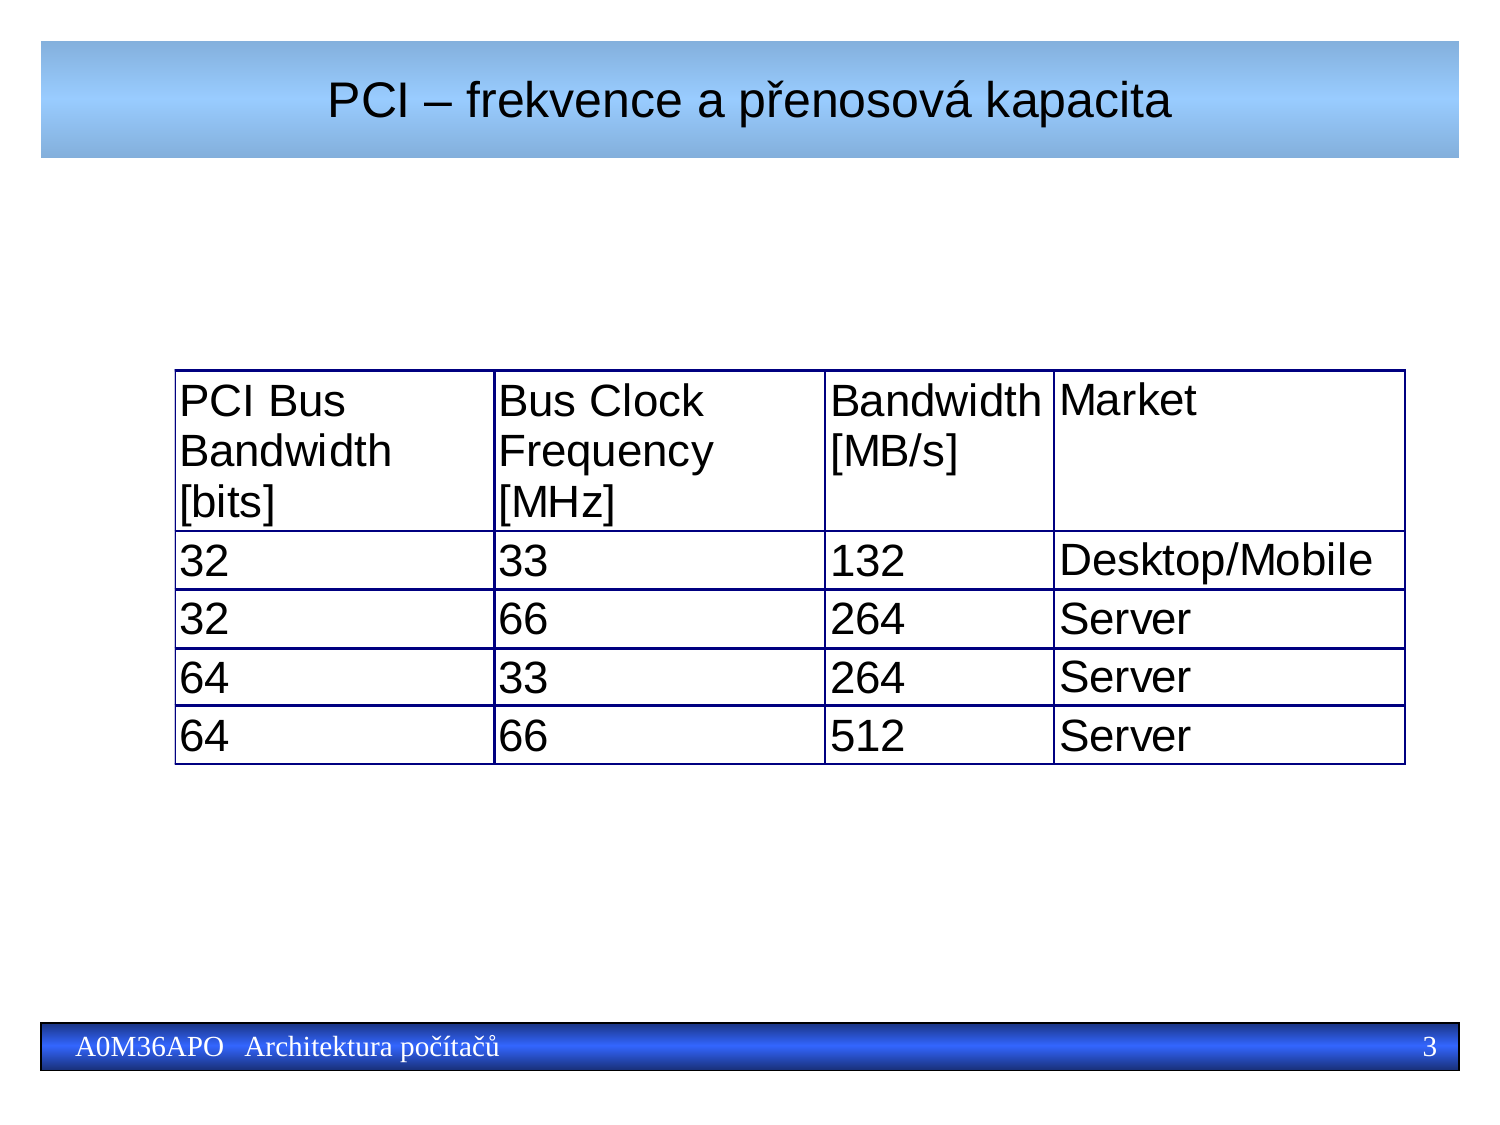

# PCI – frekvence a přenosová kapacita
A0M36APO Architektura počítačů
3